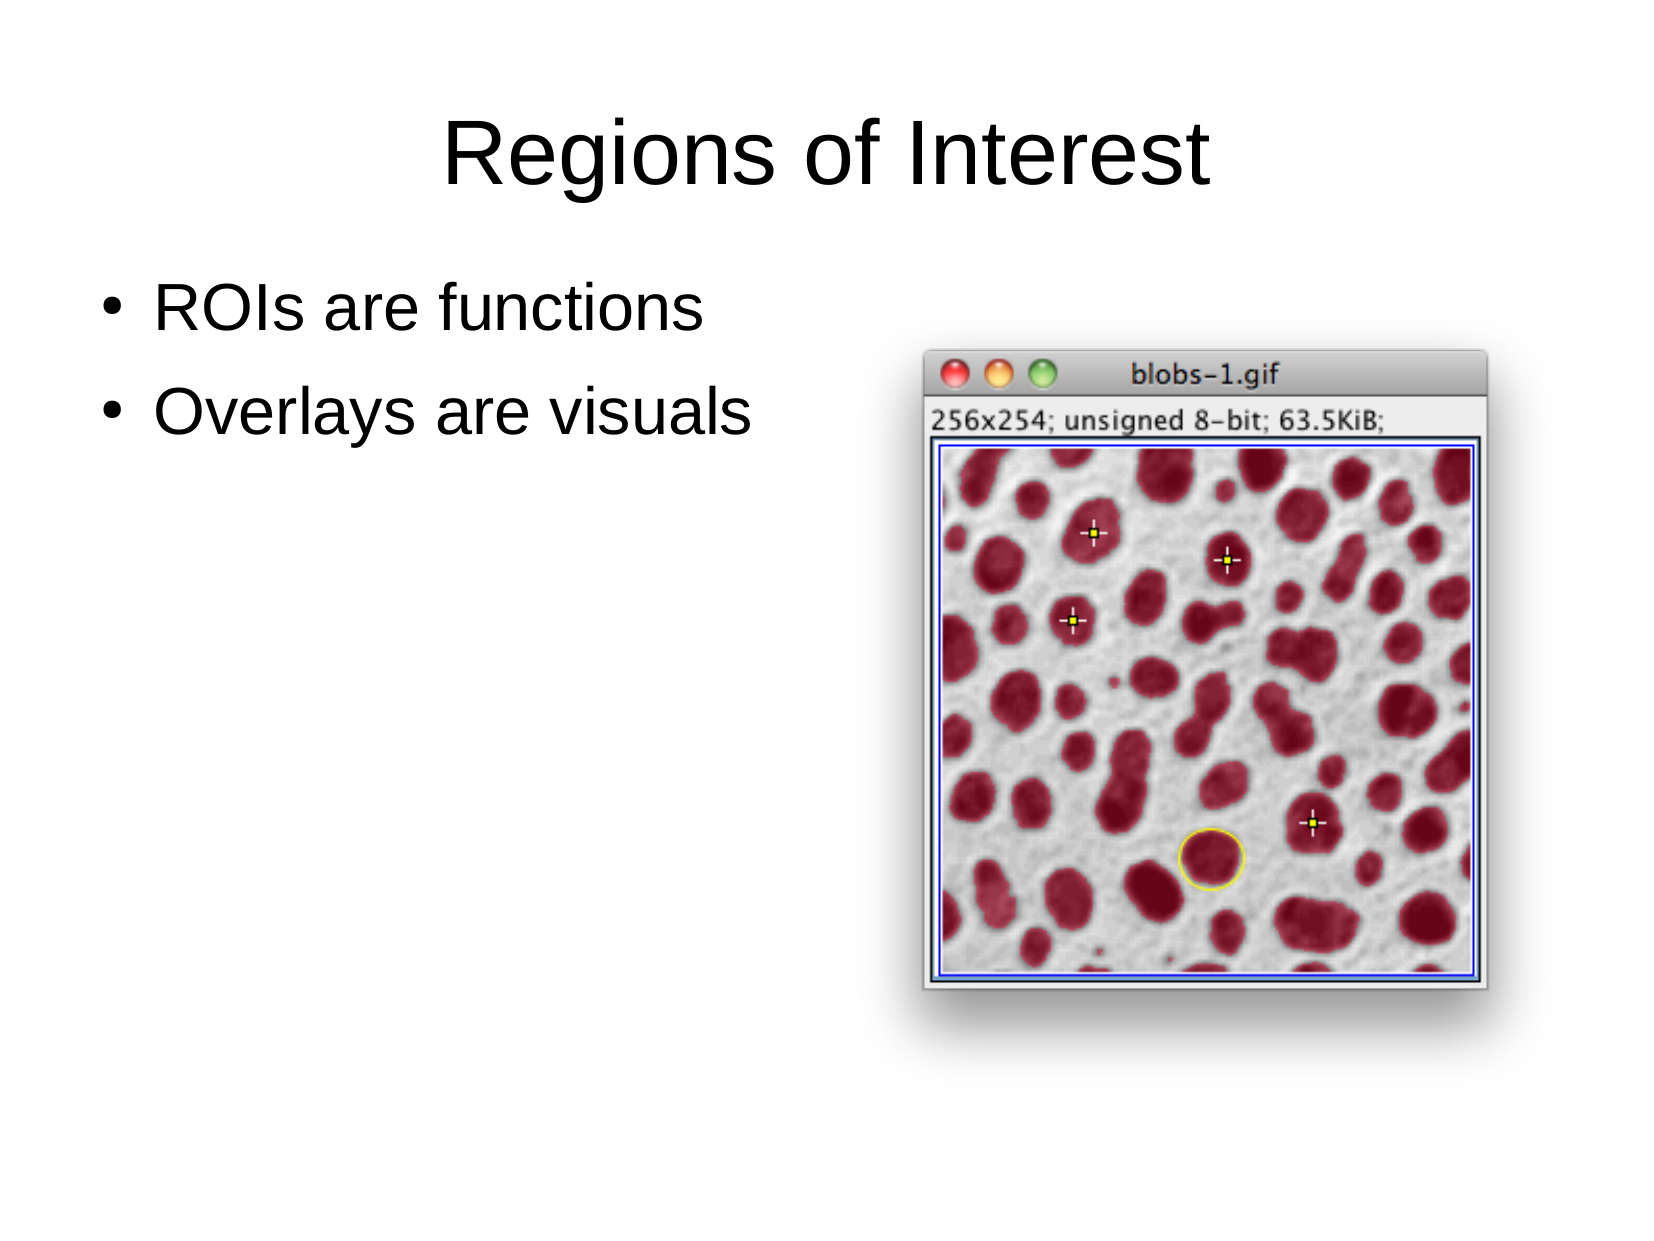

# Regions of Interest
ROIs are functions
Overlays are visuals